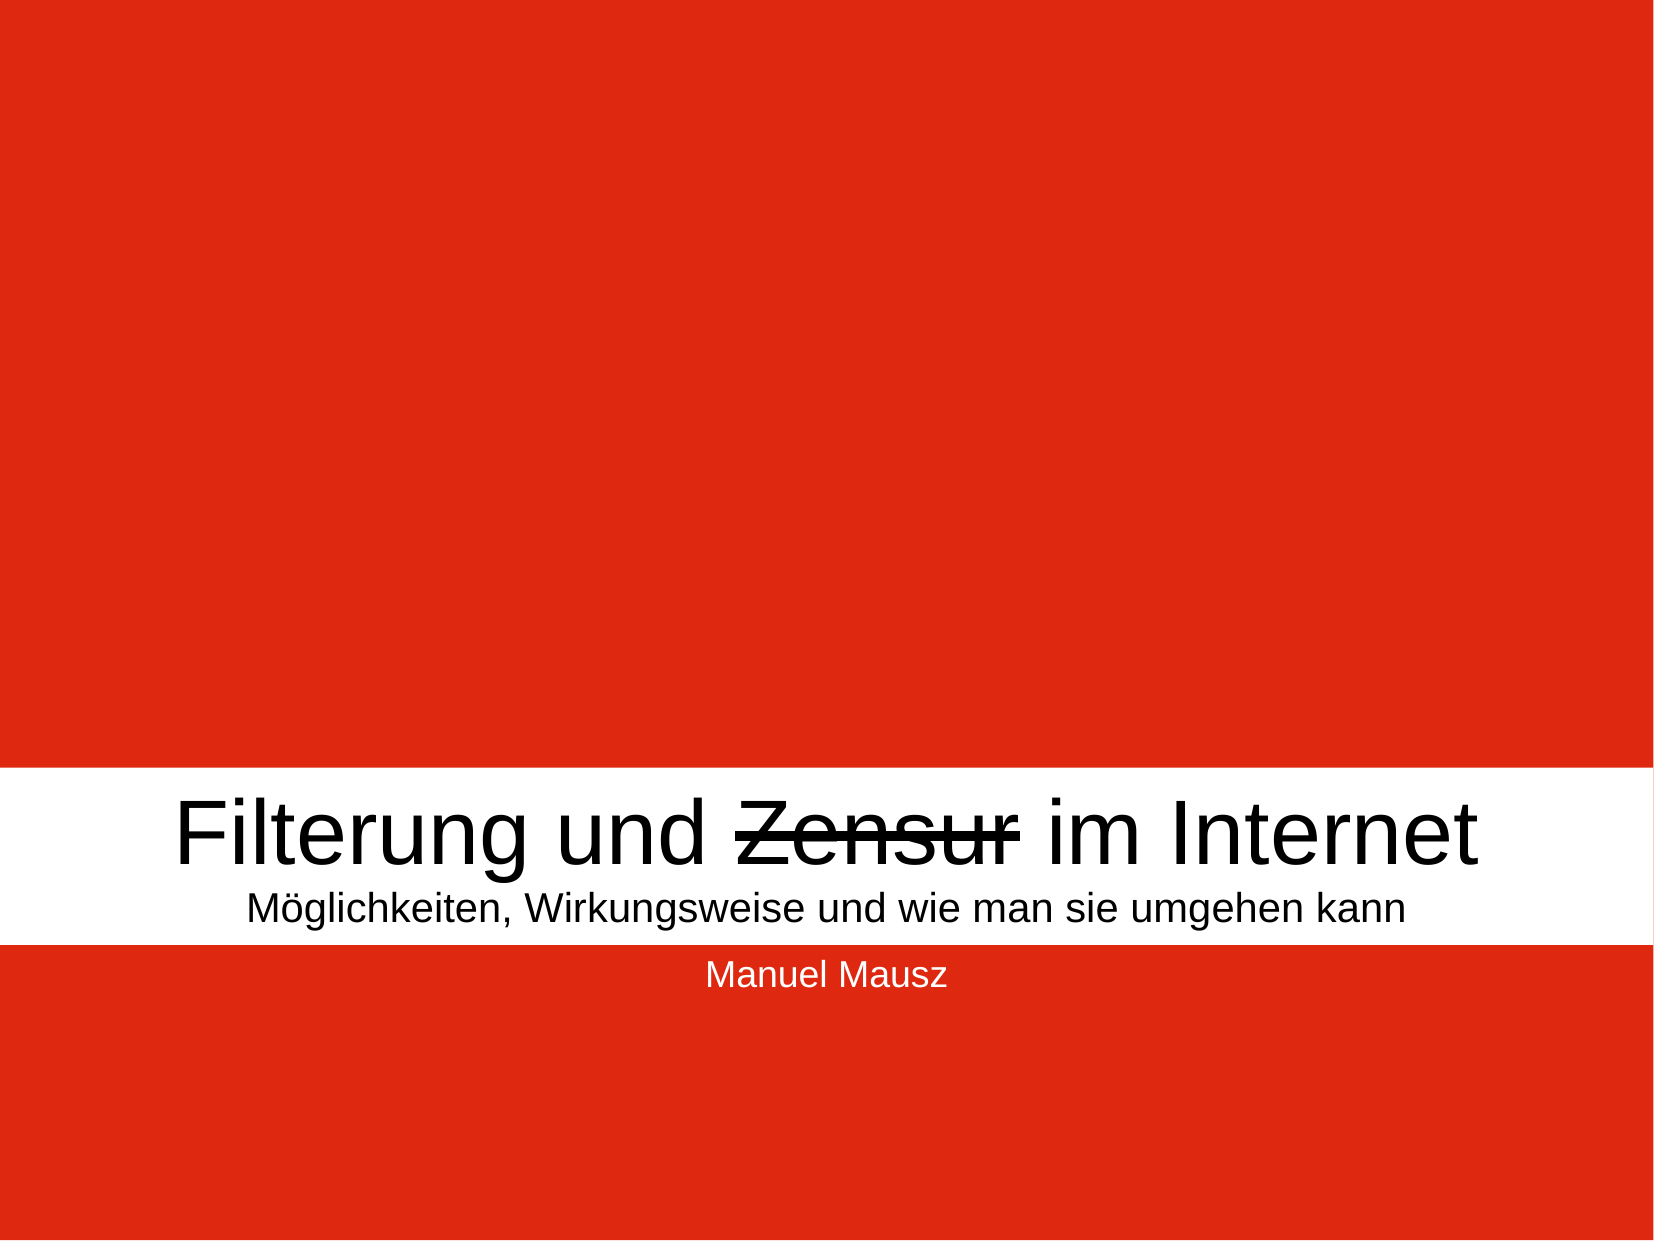

# Filterung und Zensur im Internet Möglichkeiten, Wirkungsweise und wie man sie umgehen kann
Manuel Mausz